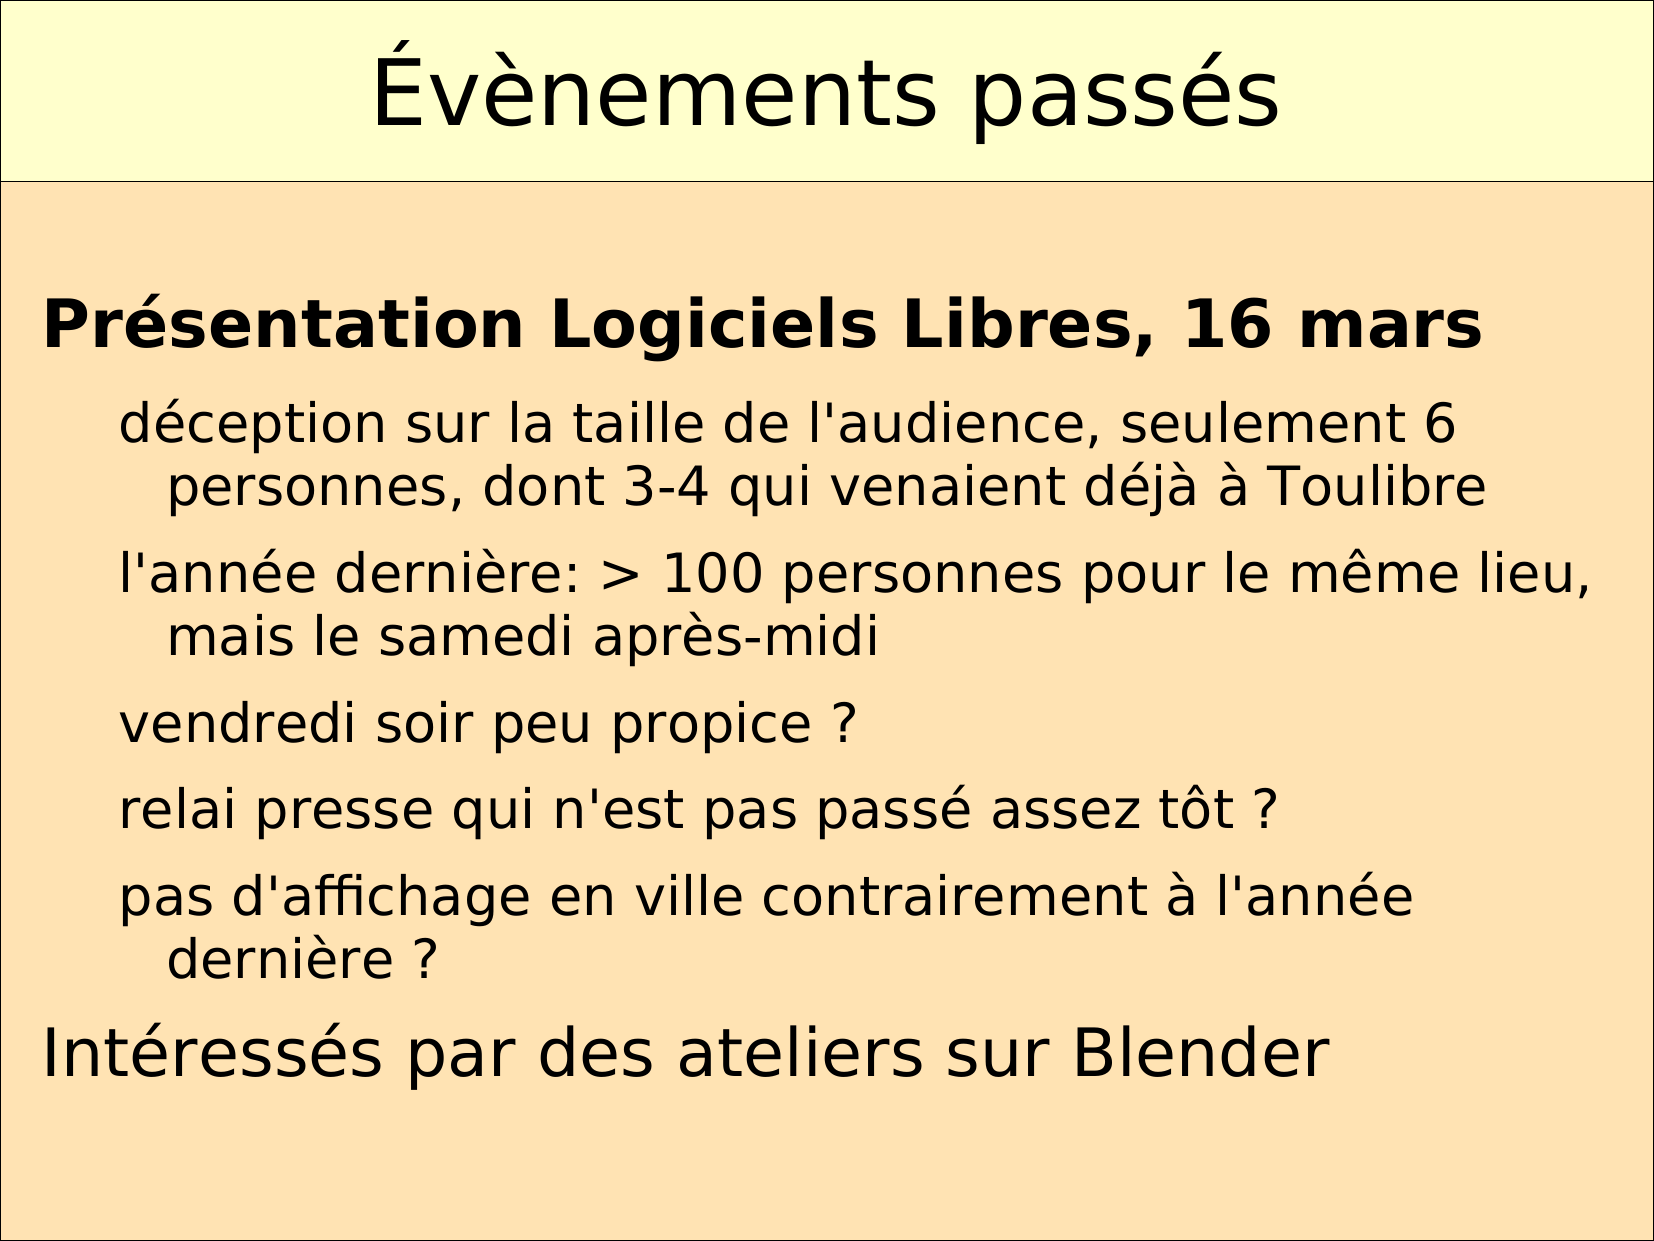

# Évènements passés
Présentation Logiciels Libres, 16 mars
déception sur la taille de l'audience, seulement 6 personnes, dont 3-4 qui venaient déjà à Toulibre
l'année dernière: > 100 personnes pour le même lieu, mais le samedi après-midi
vendredi soir peu propice ?
relai presse qui n'est pas passé assez tôt ?
pas d'affichage en ville contrairement à l'année dernière ?
Intéressés par des ateliers sur Blender